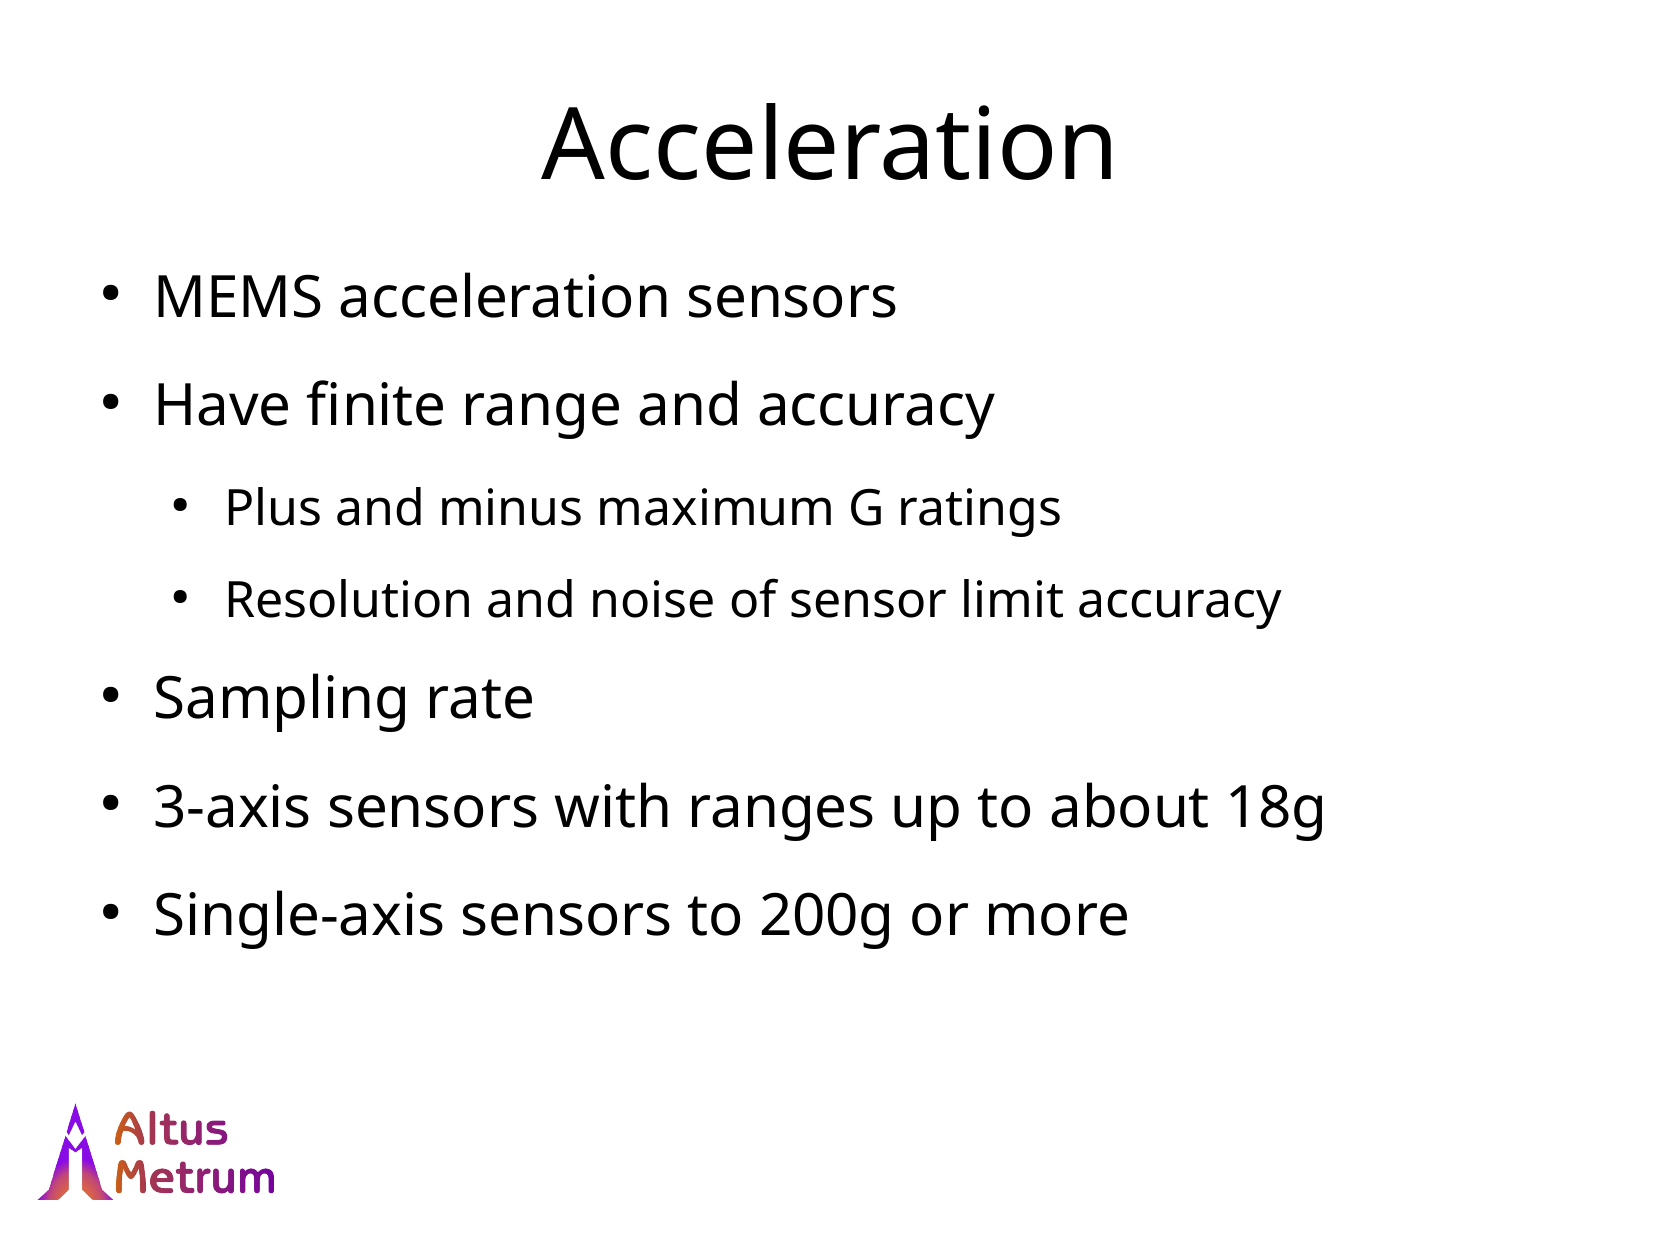

# Acceleration
MEMS acceleration sensors
Have finite range and accuracy
Plus and minus maximum G ratings
Resolution and noise of sensor limit accuracy
Sampling rate
3-axis sensors with ranges up to about 18g
Single-axis sensors to 200g or more